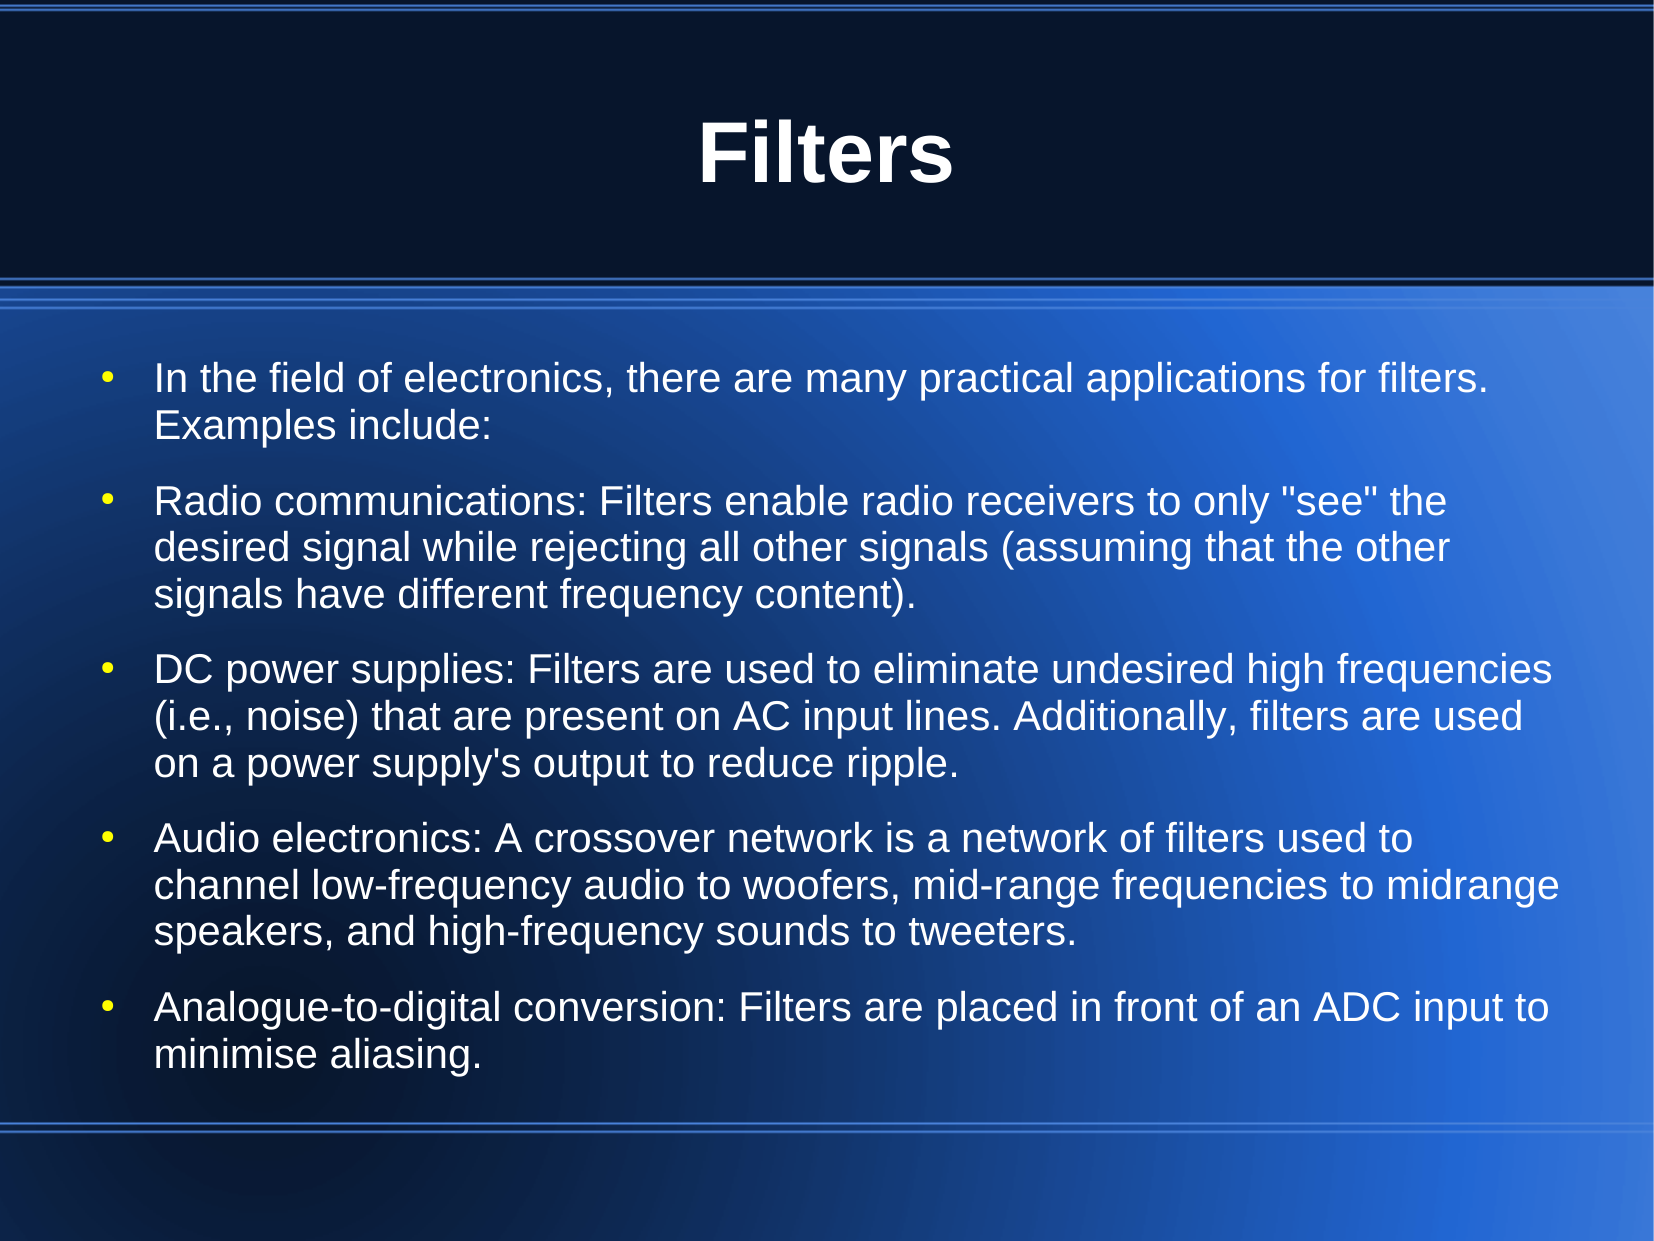

# Filters
In the field of electronics, there are many practical applications for filters. Examples include:
Radio communications: Filters enable radio receivers to only "see" the desired signal while rejecting all other signals (assuming that the other signals have different frequency content).
DC power supplies: Filters are used to eliminate undesired high frequencies (i.e., noise) that are present on AC input lines. Additionally, filters are used on a power supply's output to reduce ripple.
Audio electronics: A crossover network is a network of filters used to channel low-frequency audio to woofers, mid-range frequencies to midrange speakers, and high-frequency sounds to tweeters.
Analogue-to-digital conversion: Filters are placed in front of an ADC input to minimise aliasing.